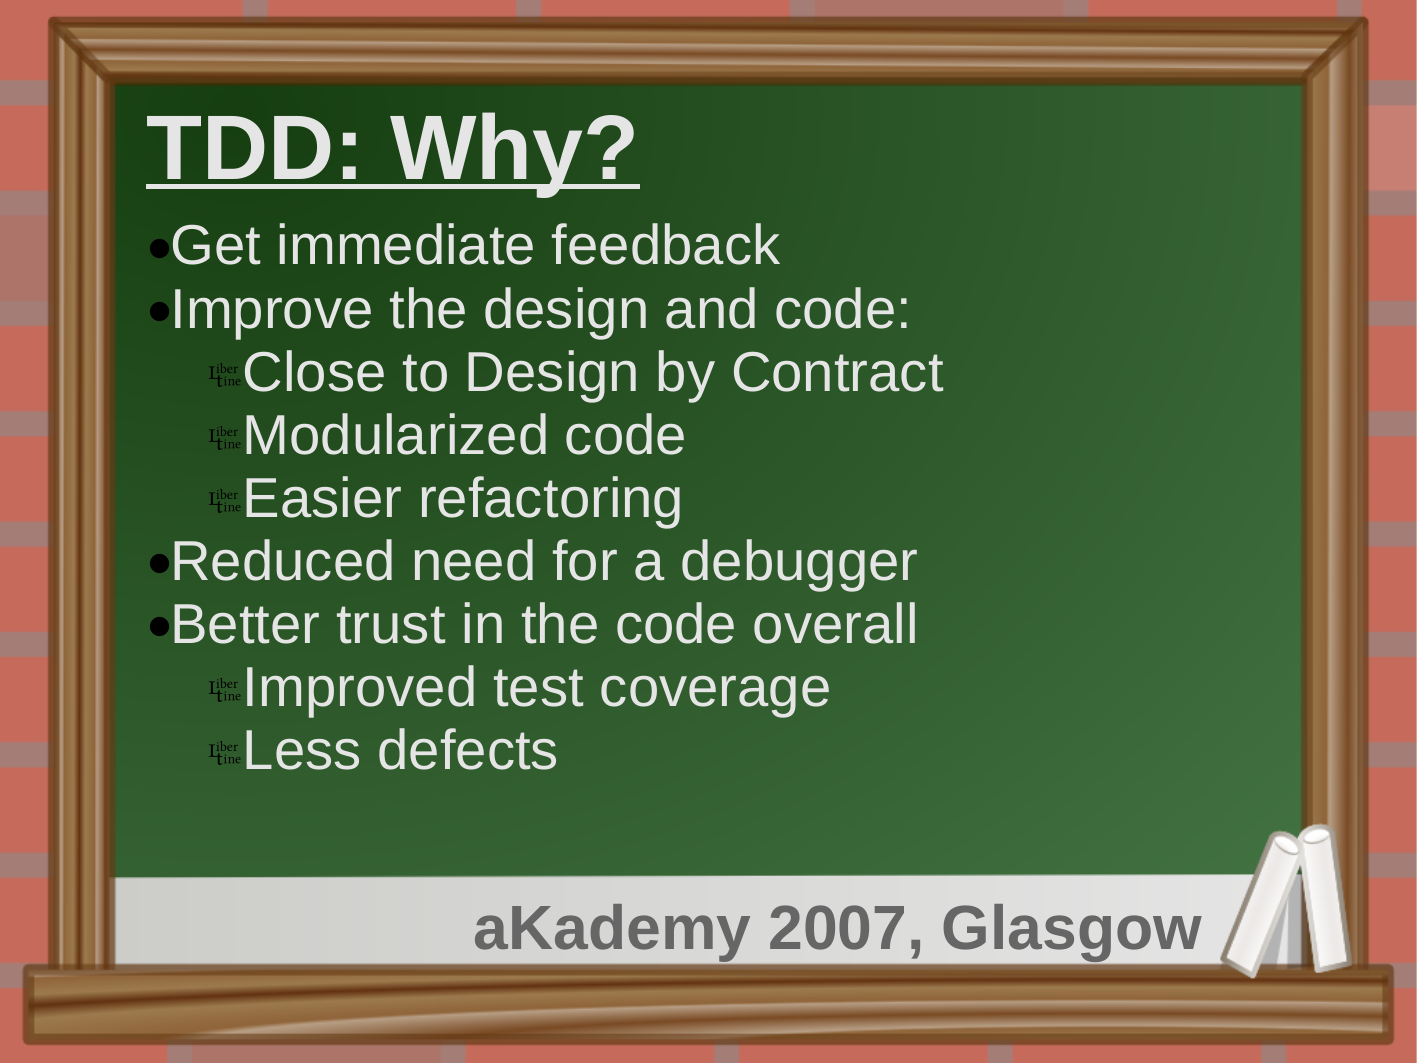

TDD: Why?
Get immediate feedback
Improve the design and code:
Close to Design by Contract
Modularized code
Easier refactoring
Reduced need for a debugger
Better trust in the code overall
Improved test coverage
Less defects